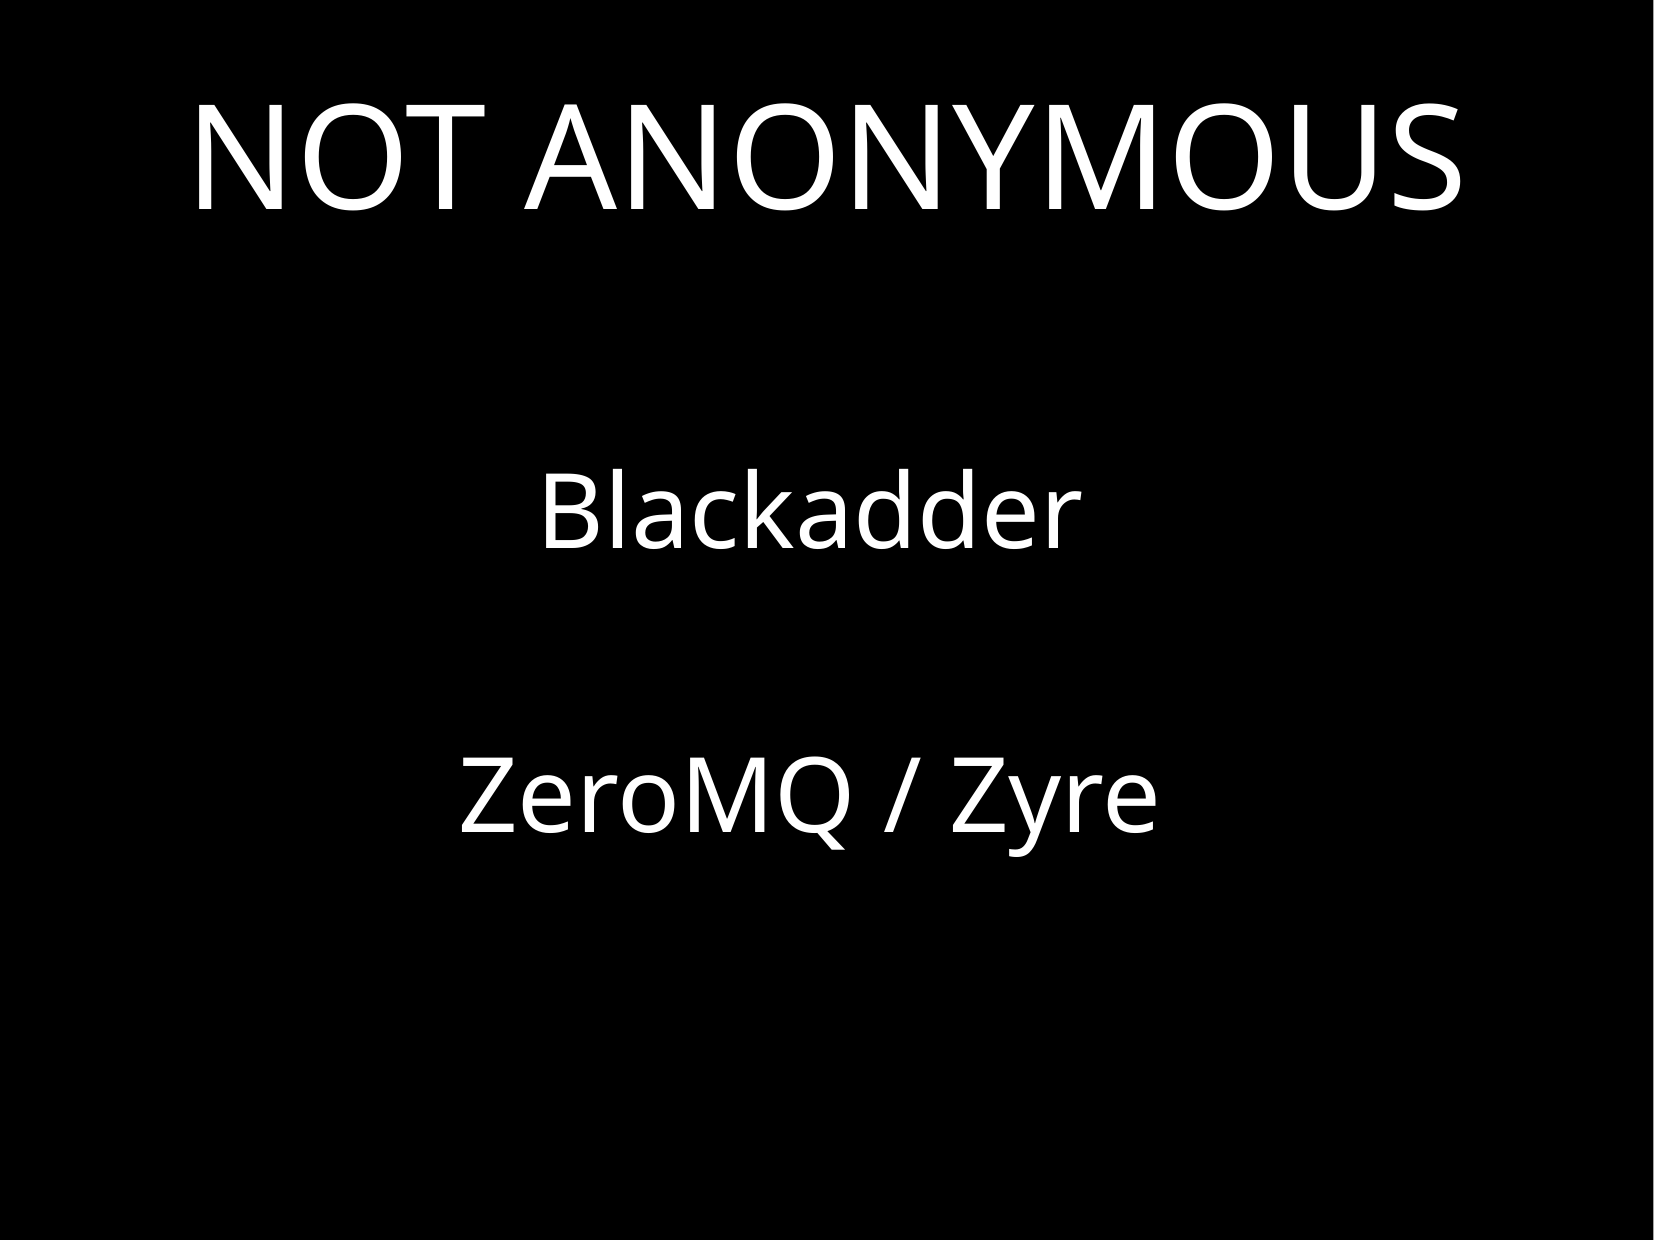

# NOT ANONYMOUS
Blackadder
ZeroMQ / Zyre